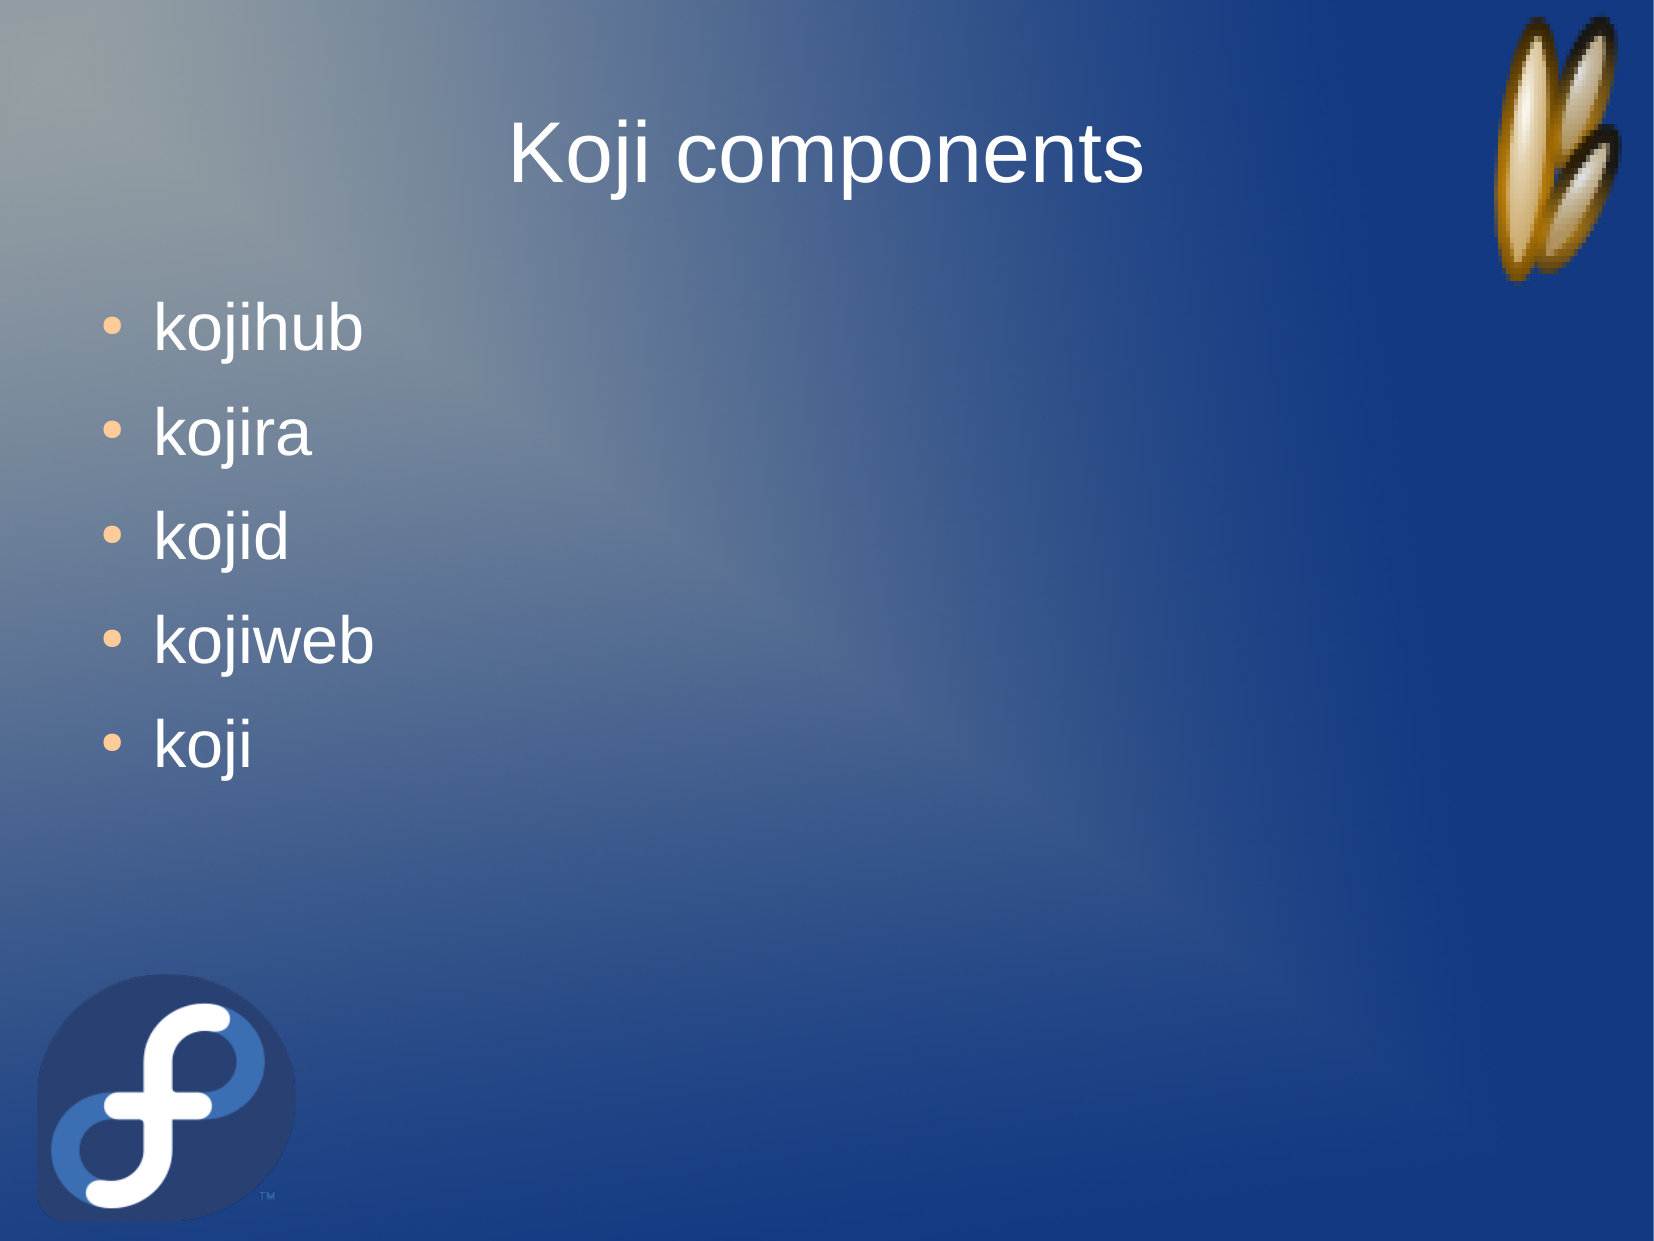

# Koji components
kojihub
kojira
kojid
kojiweb
koji